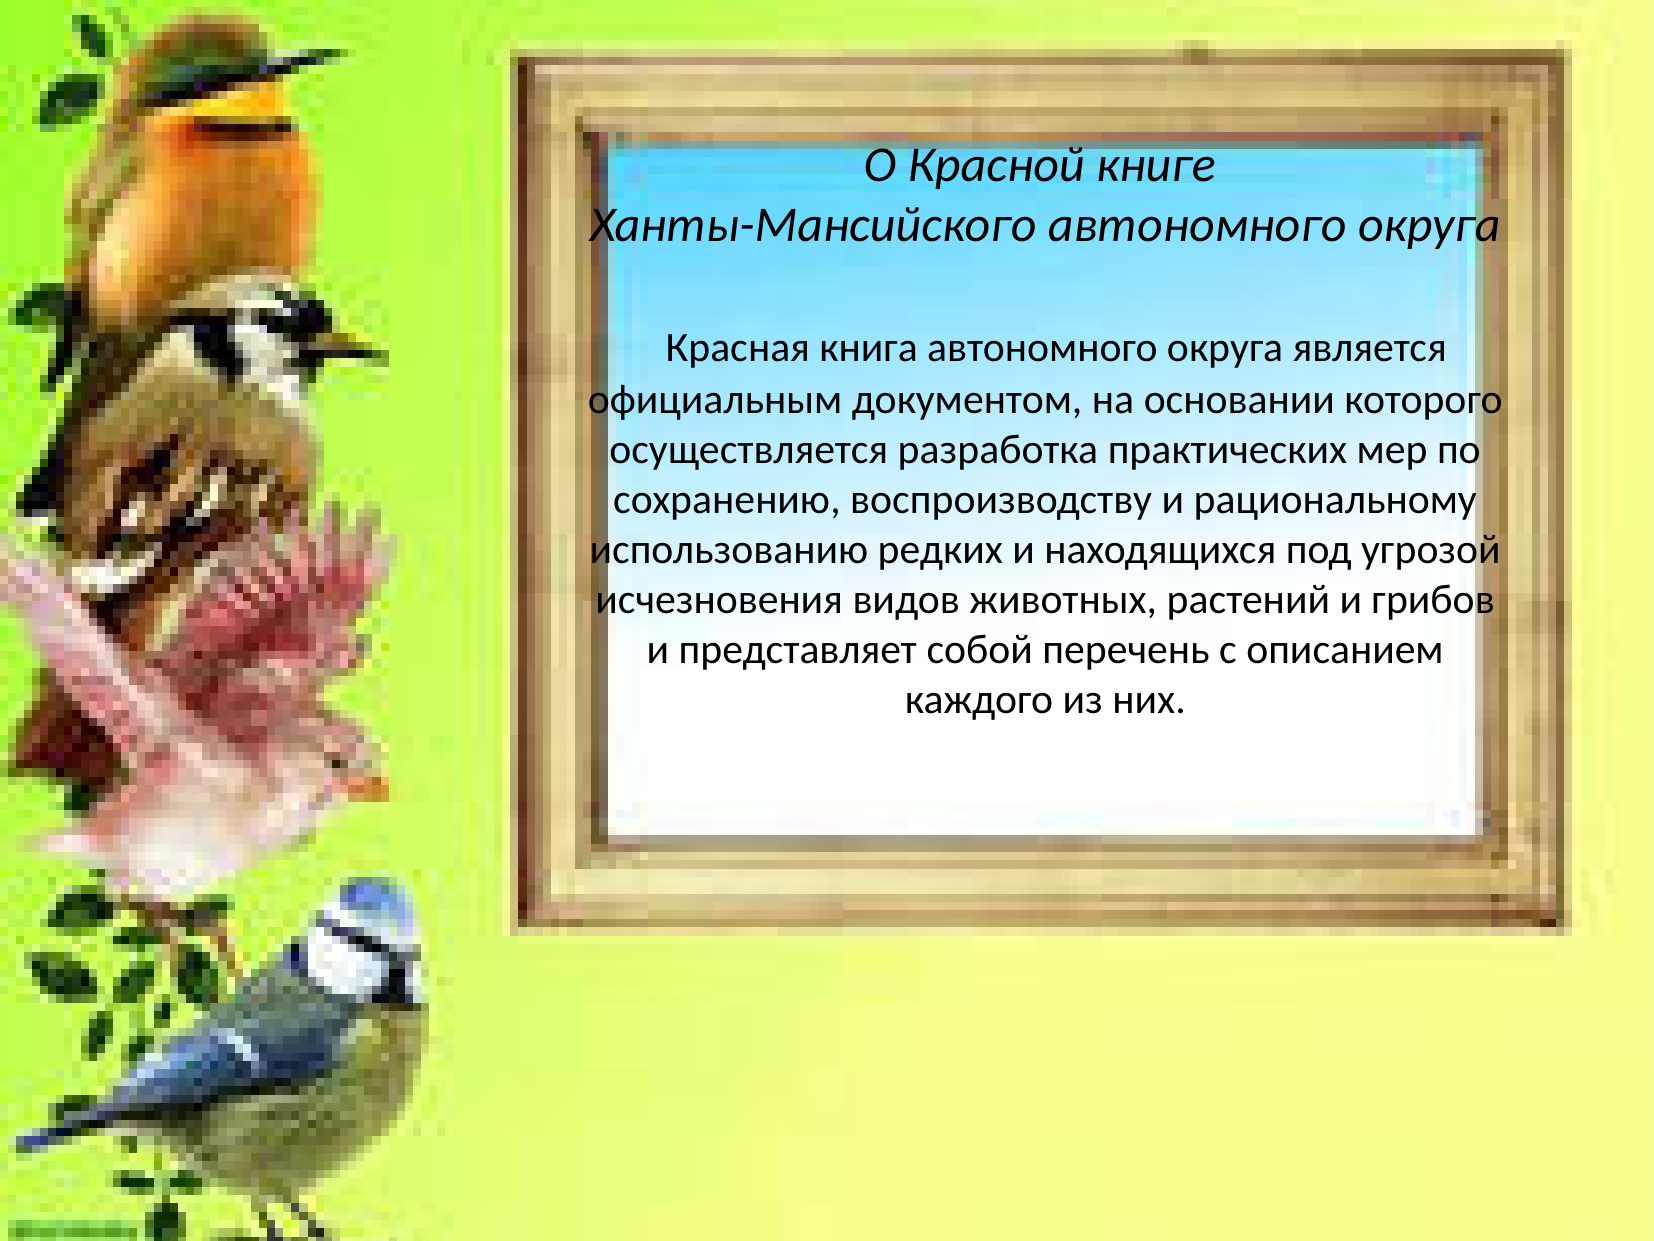

О Красной книге
Ханты-Мансийского автономного округа
 Красная книга автономного округа является официальным документом, на основании которого осуществляется разработка практических мер по сохранению, воспроизводству и рациональному использованию редких и находящихся под угрозой исчезновения видов животных, растений и грибов и представляет собой перечень с описанием каждого из них.
о Красной книге Ханты-Мансийского автономного округа
I. Основные положения
1.1.Красная книга автономного округа является официальным документом, на основании которого осуществляется долгосрочное прогнозирование и разработка практических мер по сохранению, воспроизводству и рациональному использованию редких и находящихся под угрозой исчезновения видов (подвидов, популяций) животных, растений и грибов (далее именуются - объекты животного и растительного мира) и представляет собой систематизированный перечень таких объектов со следующим описанием каждого из них: названия на русском и латинском языках; статус; распространение; основные места обитания; численность на территории автономного округа; факторы, лимитирующие изменение численности и распространения; для животных - сведения о размножении (в том числе и в неволе); принятые и необходимые меры охраны; источники информации. В книге помещаются карты (схемы) с указанием места обитания (в том числе характерных мест их обитания) на территории автономного округа каждого объекта животного и растительного мира, их рисунки и (или) фотографии.
В Красную книгу автономного округа заносятся:
-объекты животного и растительного мира, занесенные в Красную книгу Российской Федерации, обитающие, произрастающие на территории Ханты-Мансийского автономного округа;
-объекты животного и растительного мира, которые не занесены в Красную книгу Российской Федерации, но в Ханты-Мансийском автономном округе являются редкими или находятся под угрозой исчезновения и нуждаются в охране.